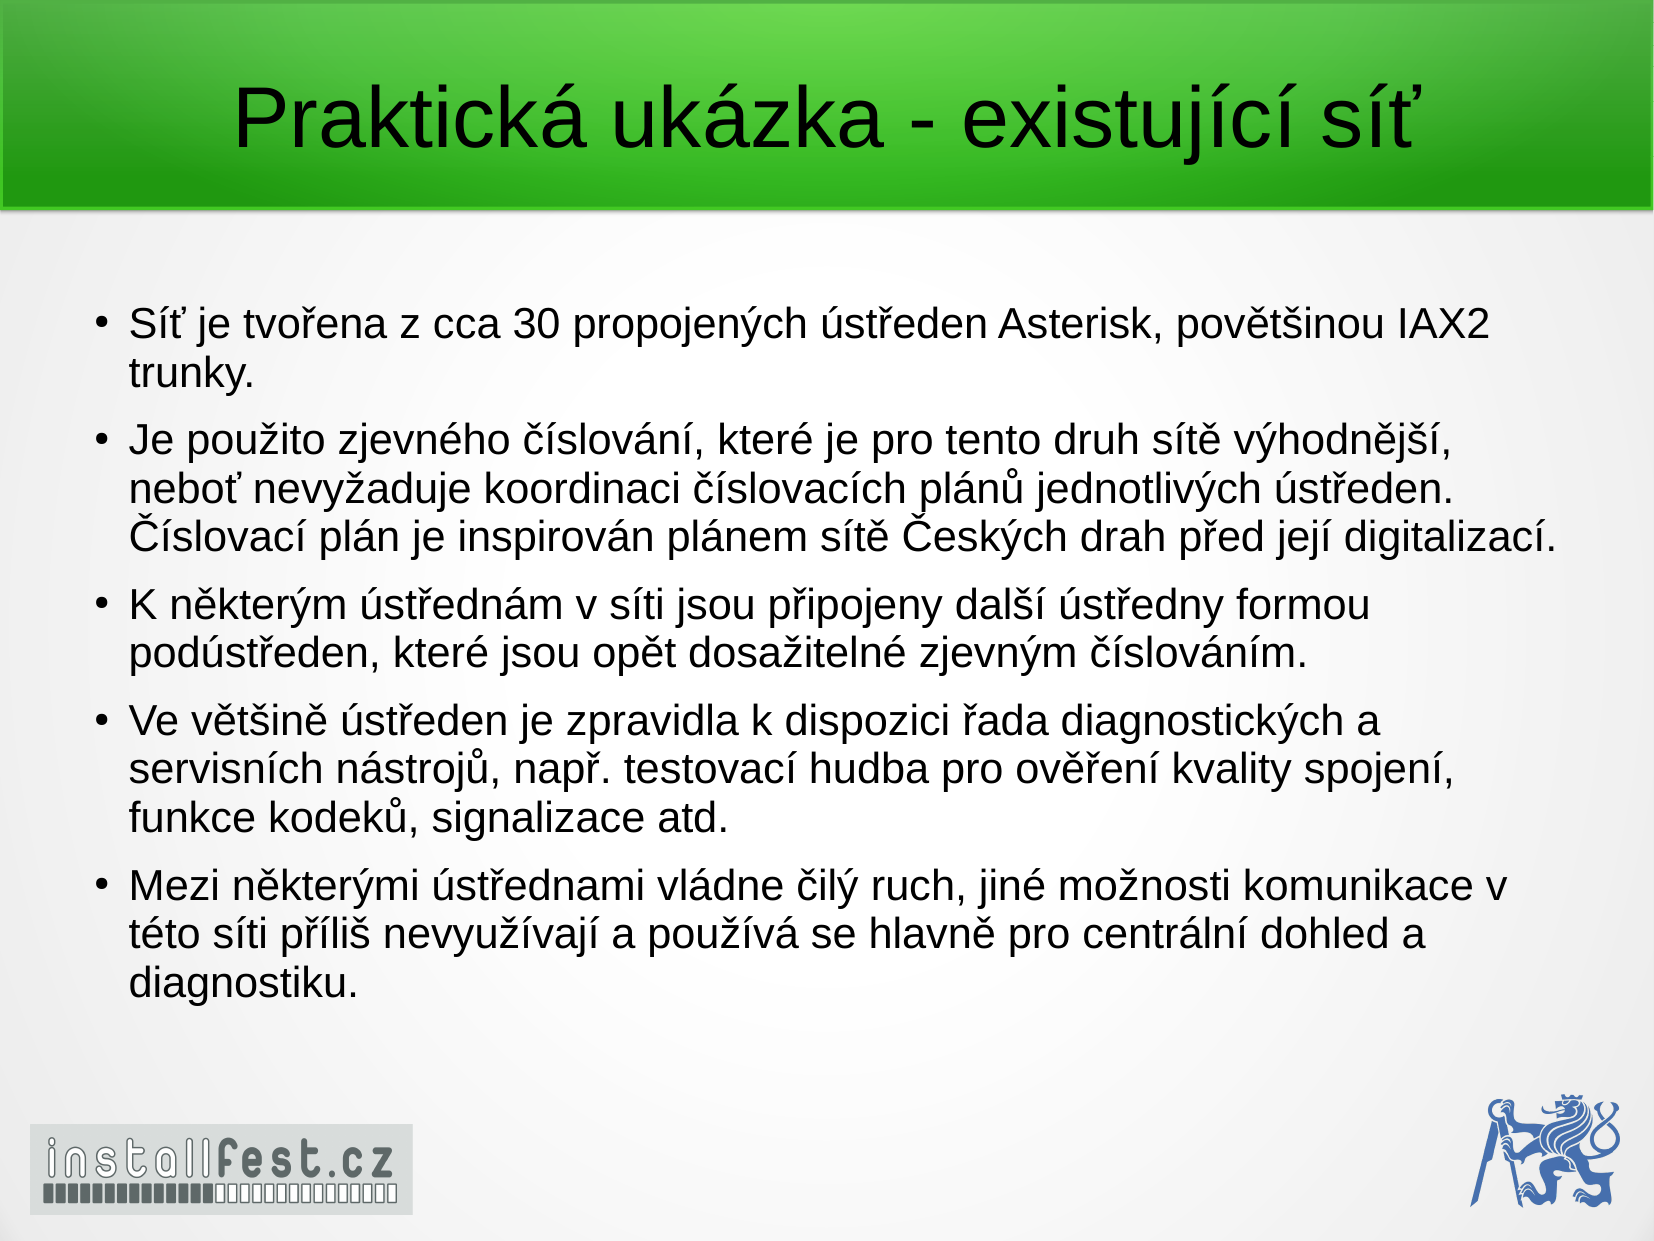

# Praktická ukázka - existující síť
Síť je tvořena z cca 30 propojených ústředen Asterisk, povětšinou IAX2 trunky.
Je použito zjevného číslování, které je pro tento druh sítě výhodnější, neboť nevyžaduje koordinaci číslovacích plánů jednotlivých ústředen. Číslovací plán je inspirován plánem sítě Českých drah před její digitalizací.
K některým ústřednám v síti jsou připojeny další ústředny formou podústředen, které jsou opět dosažitelné zjevným číslováním.
Ve většině ústředen je zpravidla k dispozici řada diagnostických a servisních nástrojů, např. testovací hudba pro ověření kvality spojení, funkce kodeků, signalizace atd.
Mezi některými ústřednami vládne čilý ruch, jiné možnosti komunikace v této síti příliš nevyužívají a používá se hlavně pro centrální dohled a diagnostiku.